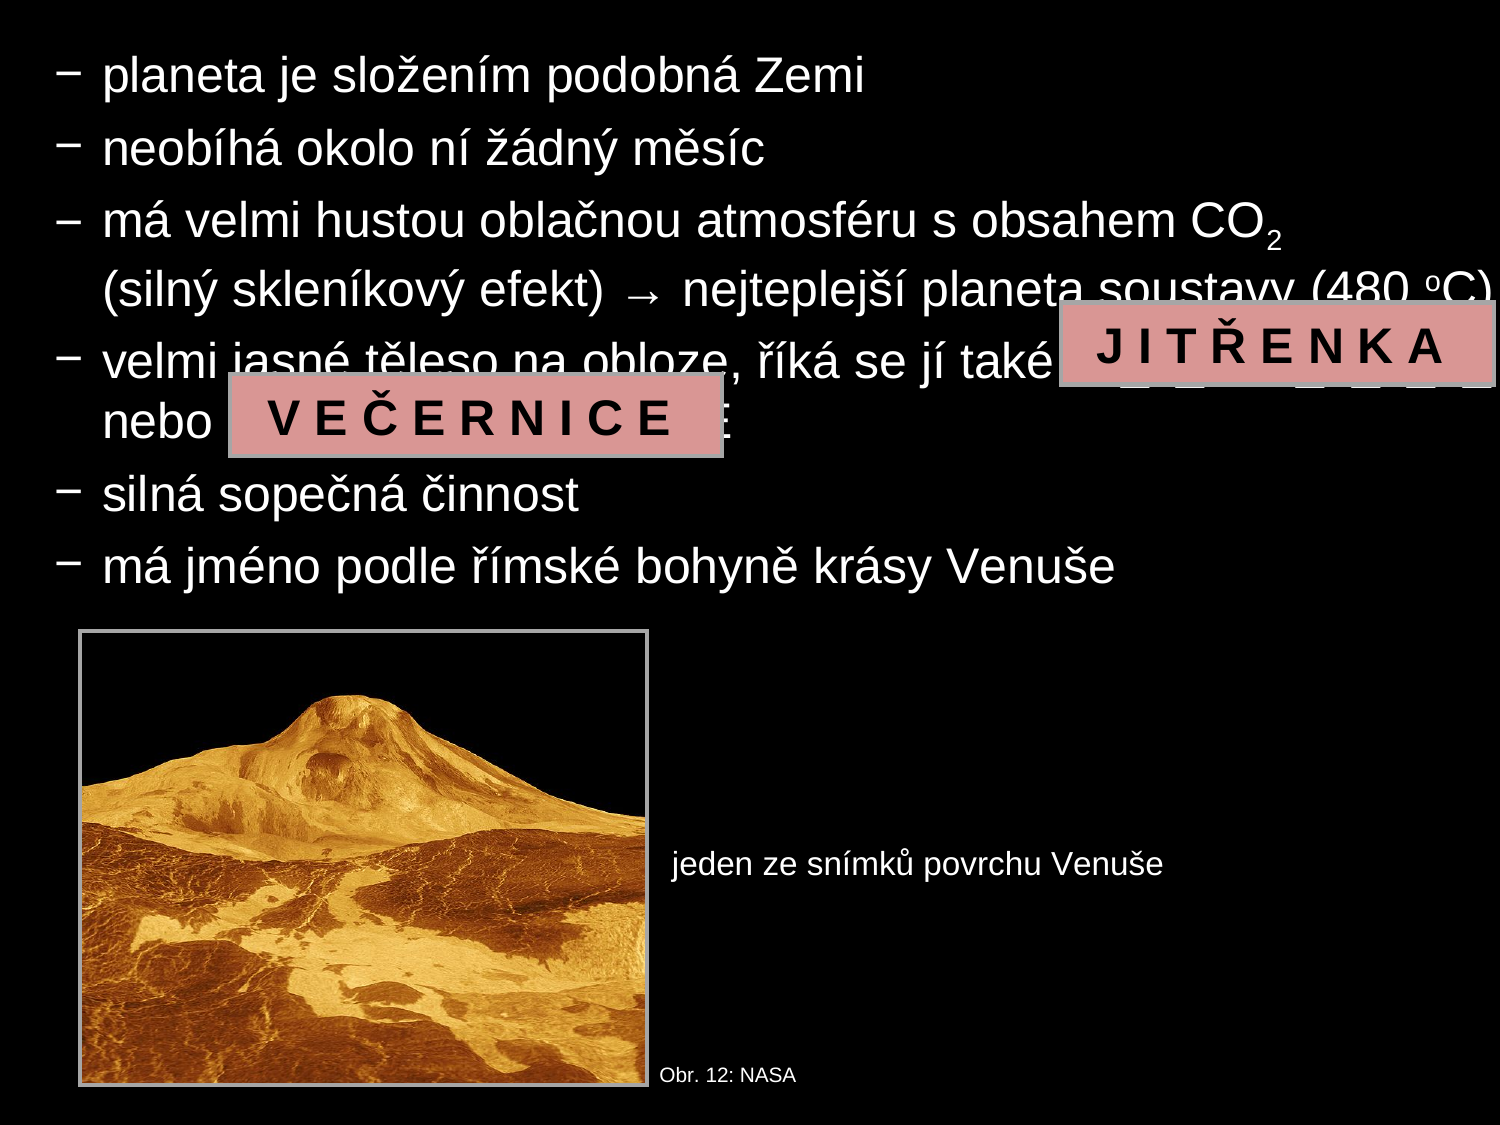

planeta je složením podobná Zemi
neobíhá okolo ní žádný měsíc
má velmi hustou oblačnou atmosféru s obsahem CO2
(silný skleníkový efekt) → nejteplejší planeta soustavy (480 oC)
velmi jasné těleso na obloze, říká se jí také J _ _ Ř _ _ _ _
nebo V _ _ _ _ _ _ C E
silná sopečná činnost
má jméno podle římské bohyně krásy Venuše
J I T Ř E N K A
V E Č E R N I C E
jeden ze snímků povrchu Venuše
Obr. 12: NASA